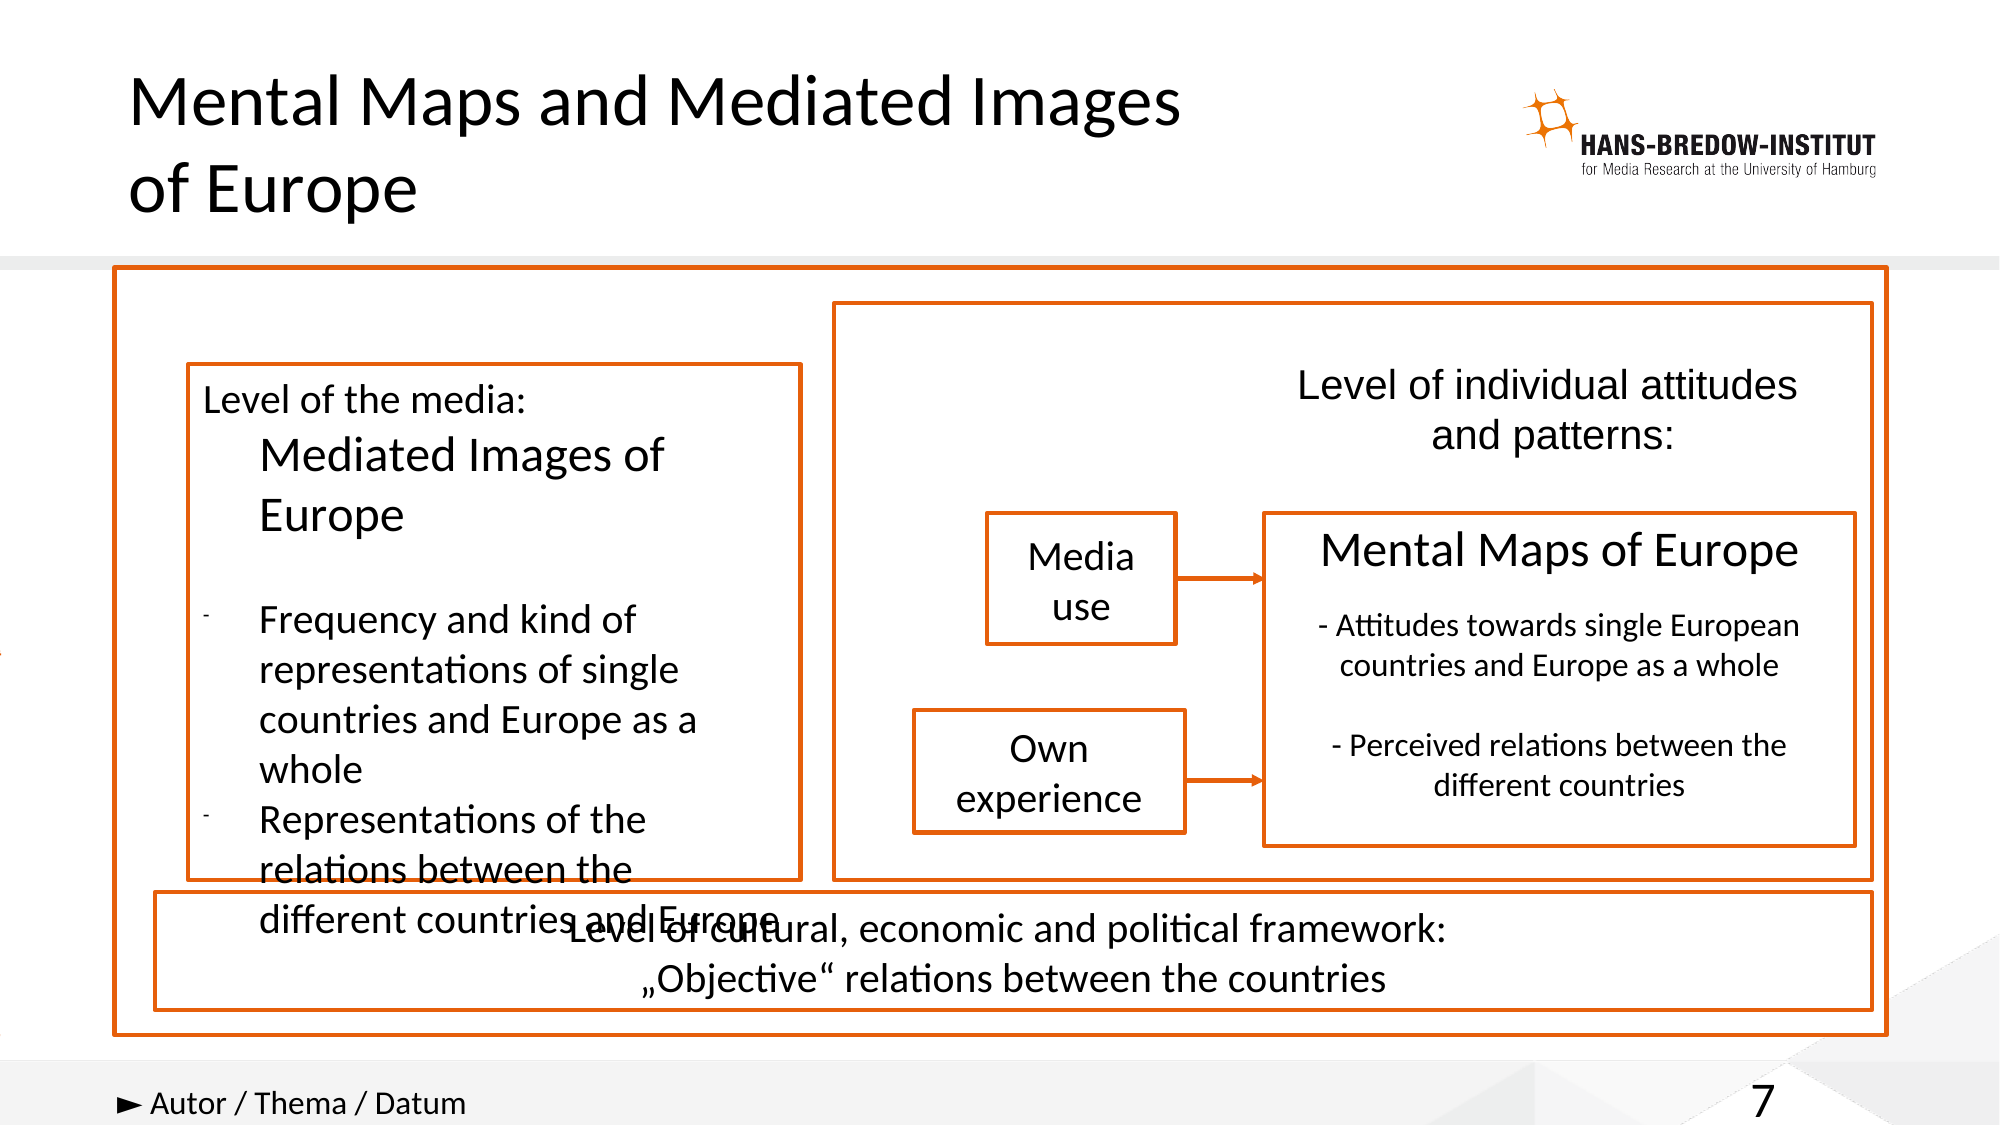

Mental Maps and Mediated Images
of Europe
Level of individual attitudes
and patterns:
Level of the media:
Mediated Images of Europe
Frequency and kind of representations of single countries and Europe as a whole
Representations of the relations between the different countries and Europe
Media use
Mental Maps of Europe
- Attitudes towards single European countries and Europe as a whole
- Perceived relations between the different countries
Own experience
Level of cultural, economic and political framework:
„Objective“ relations between the countries